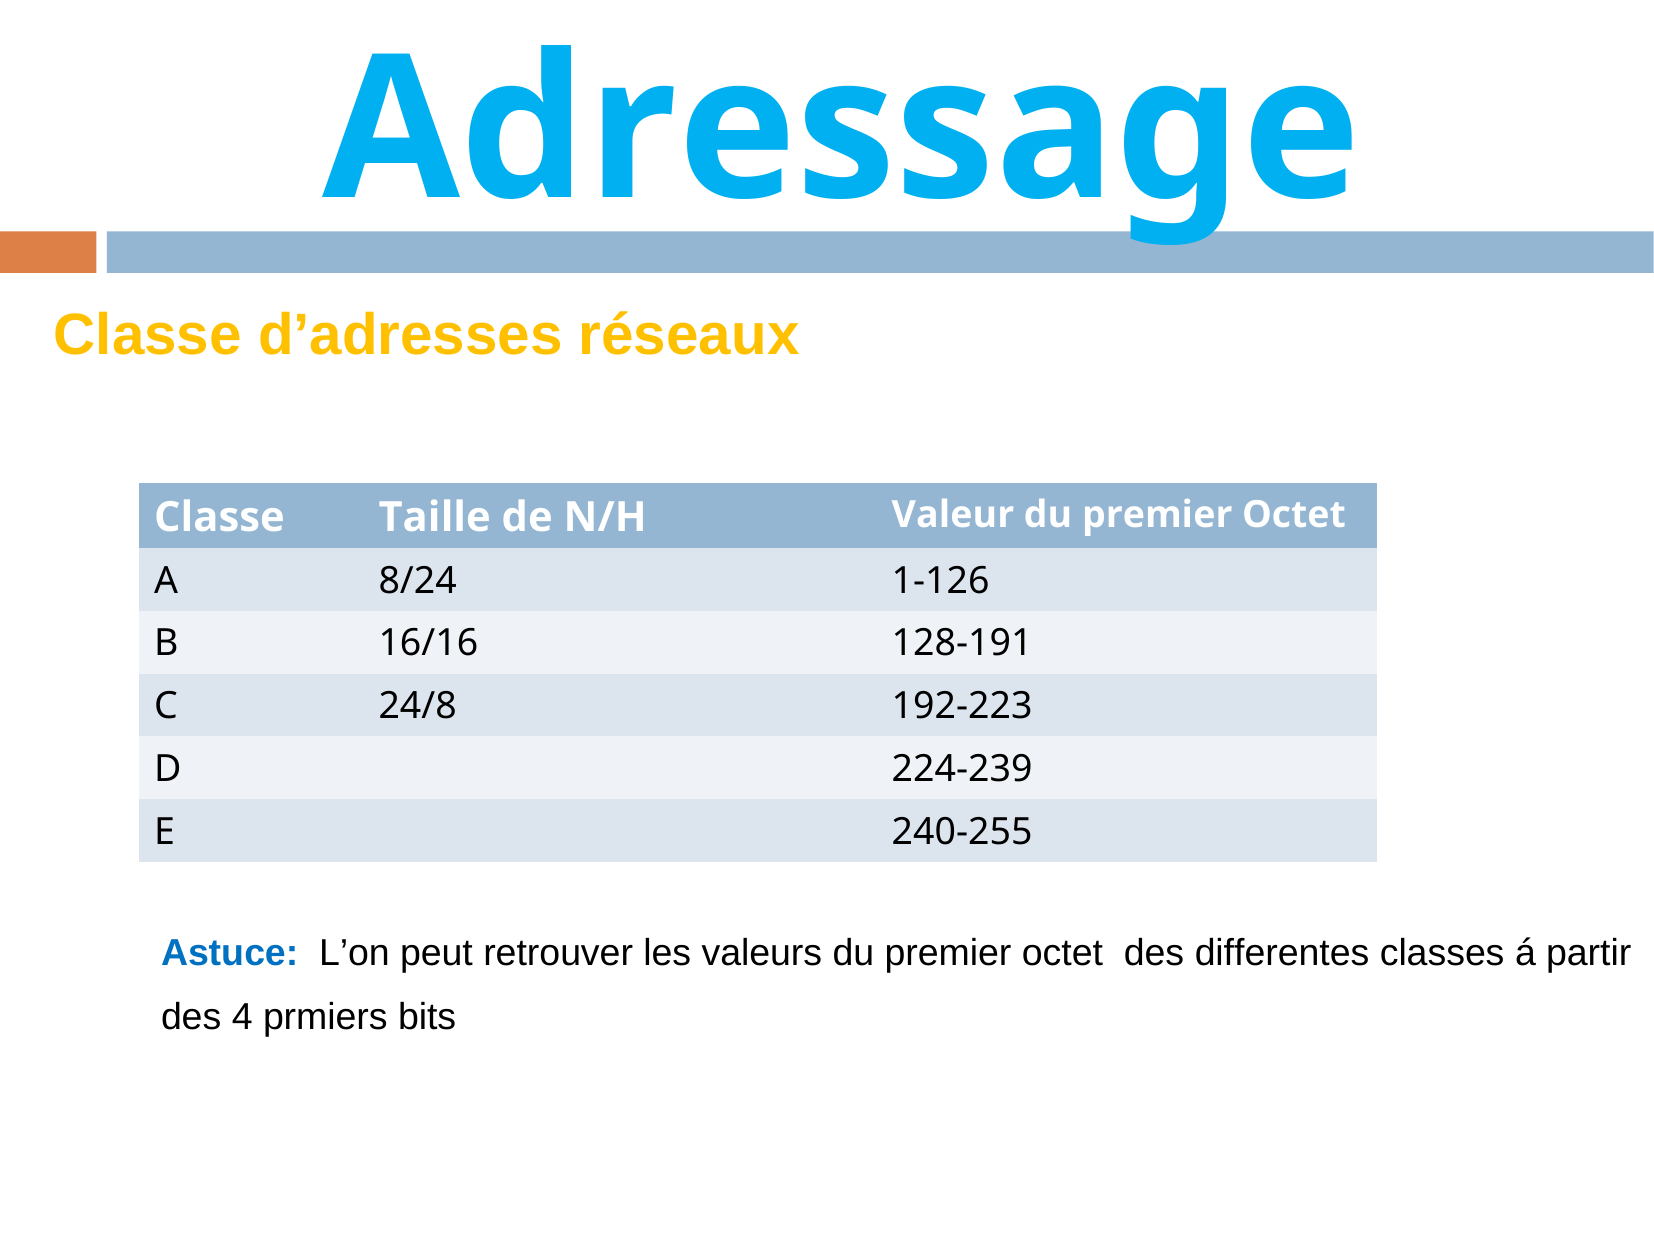

Adressage
Classe d’adresses réseaux
| Classe | Taille de N/H | Valeur du premier Octet |
| --- | --- | --- |
| A | 8/24 | 1-126 |
| B | 16/16 | 128-191 |
| C | 24/8 | 192-223 |
| D | | 224-239 |
| E | | 240-255 |
Astuce: L’on peut retrouver les valeurs du premier octet des differentes classes á partir
des 4 prmiers bits